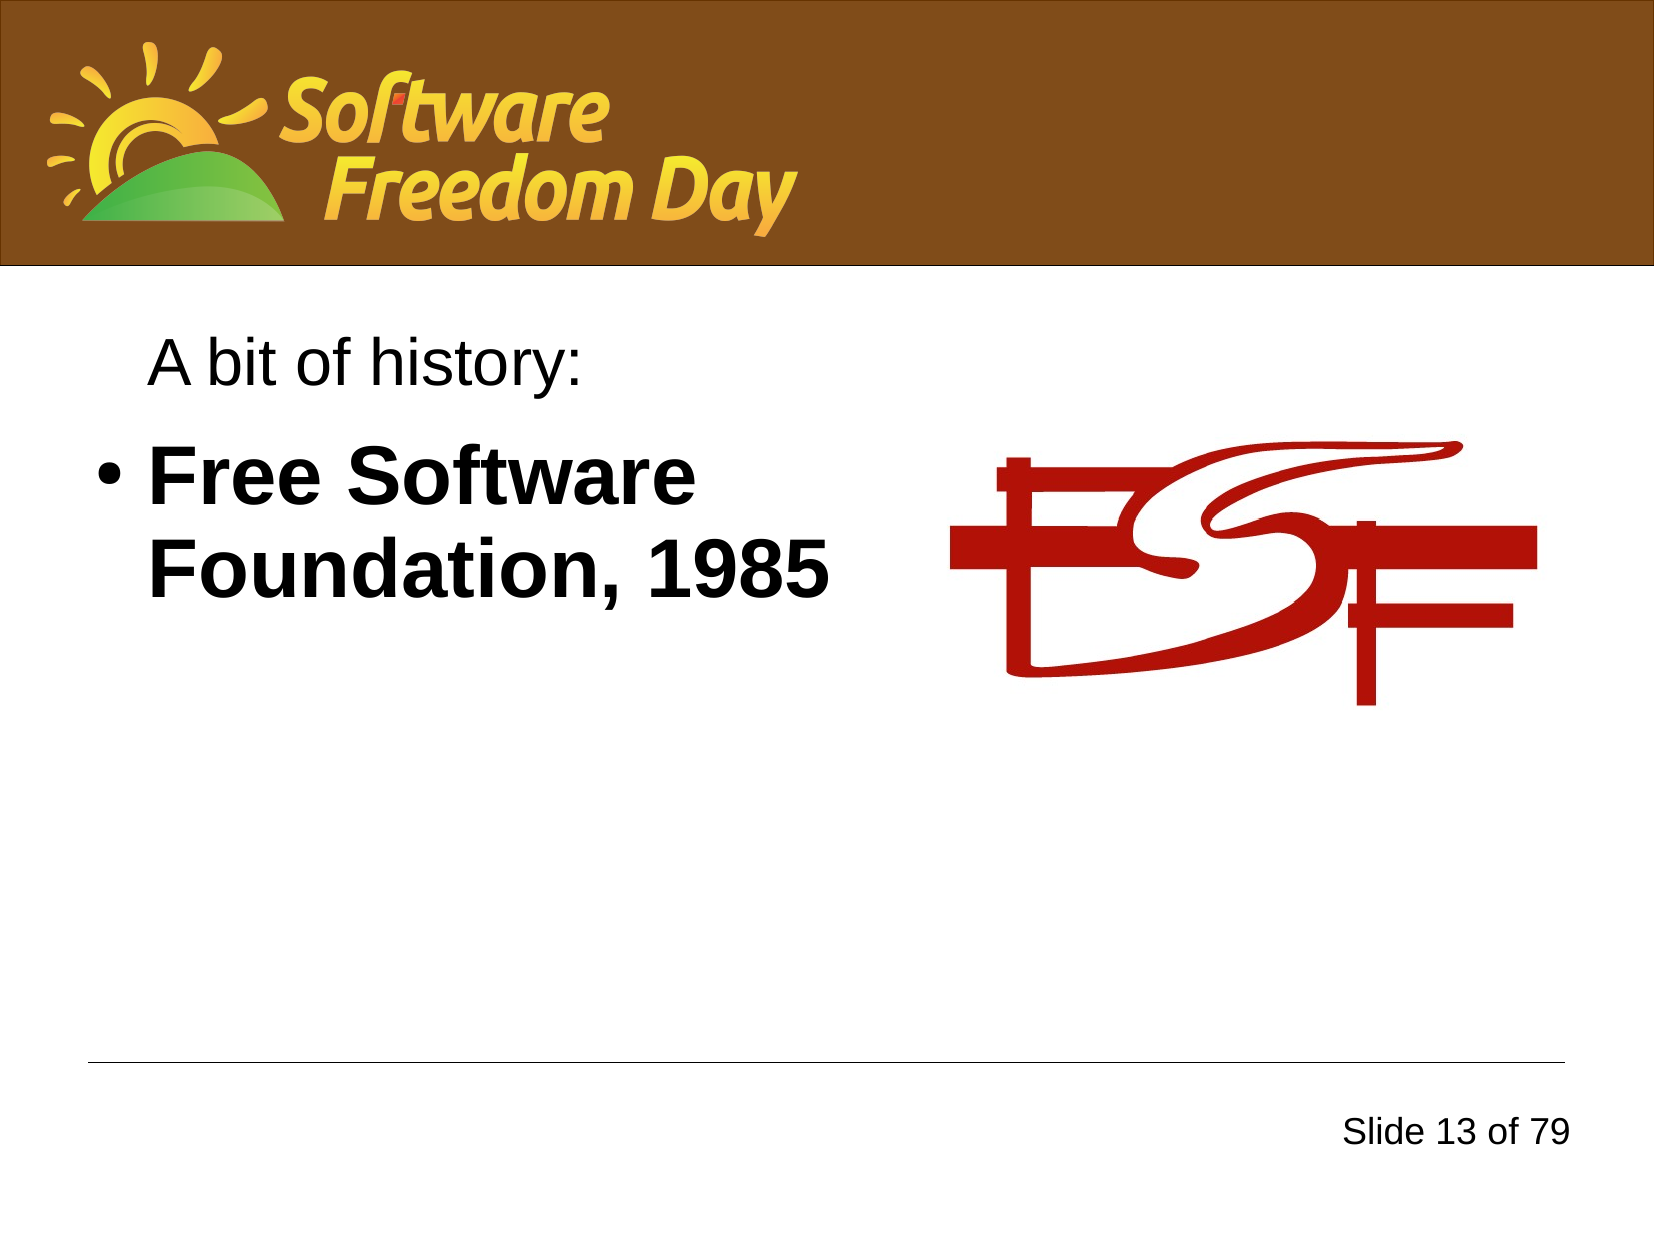

#
A bit of history:
Free Software Foundation, 1985
13